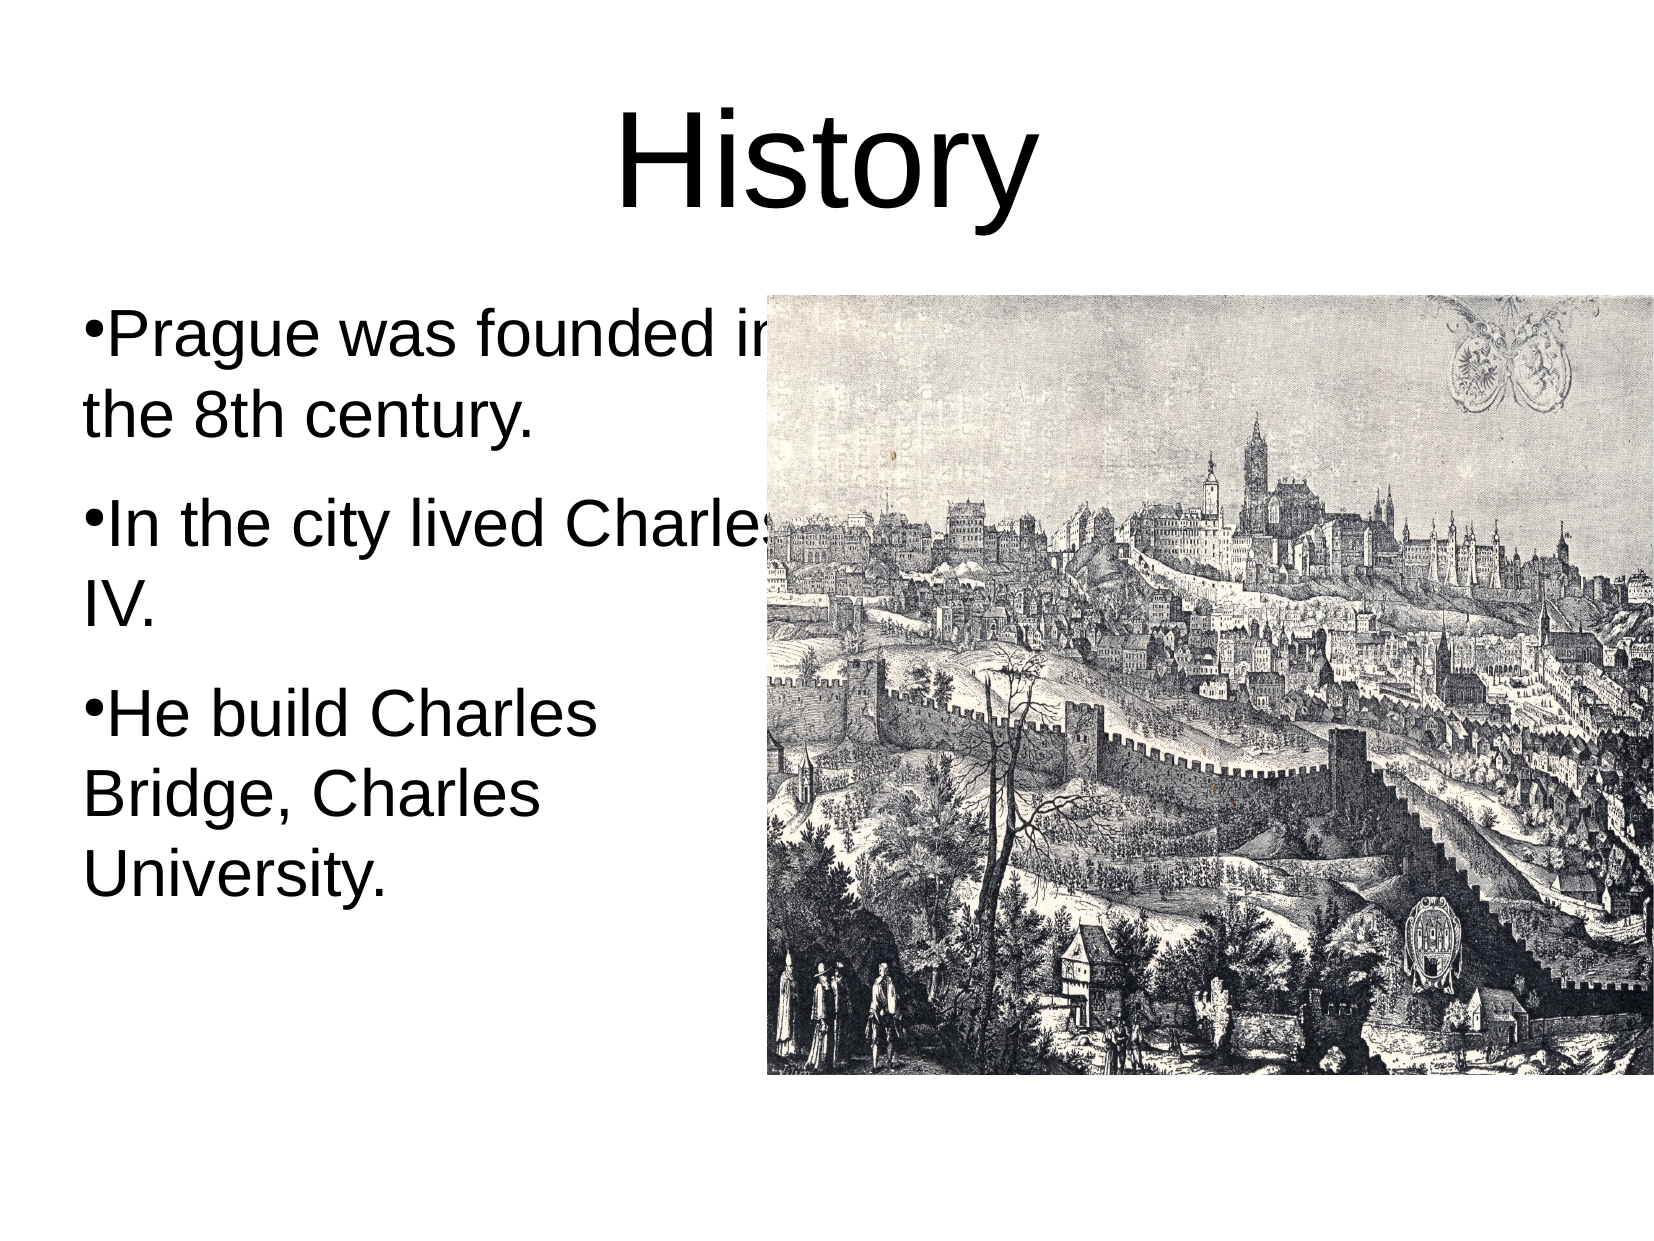

# History
Prague was founded in the 8th century.
In the city lived Charles IV.
He build Charles Bridge, Charles University.